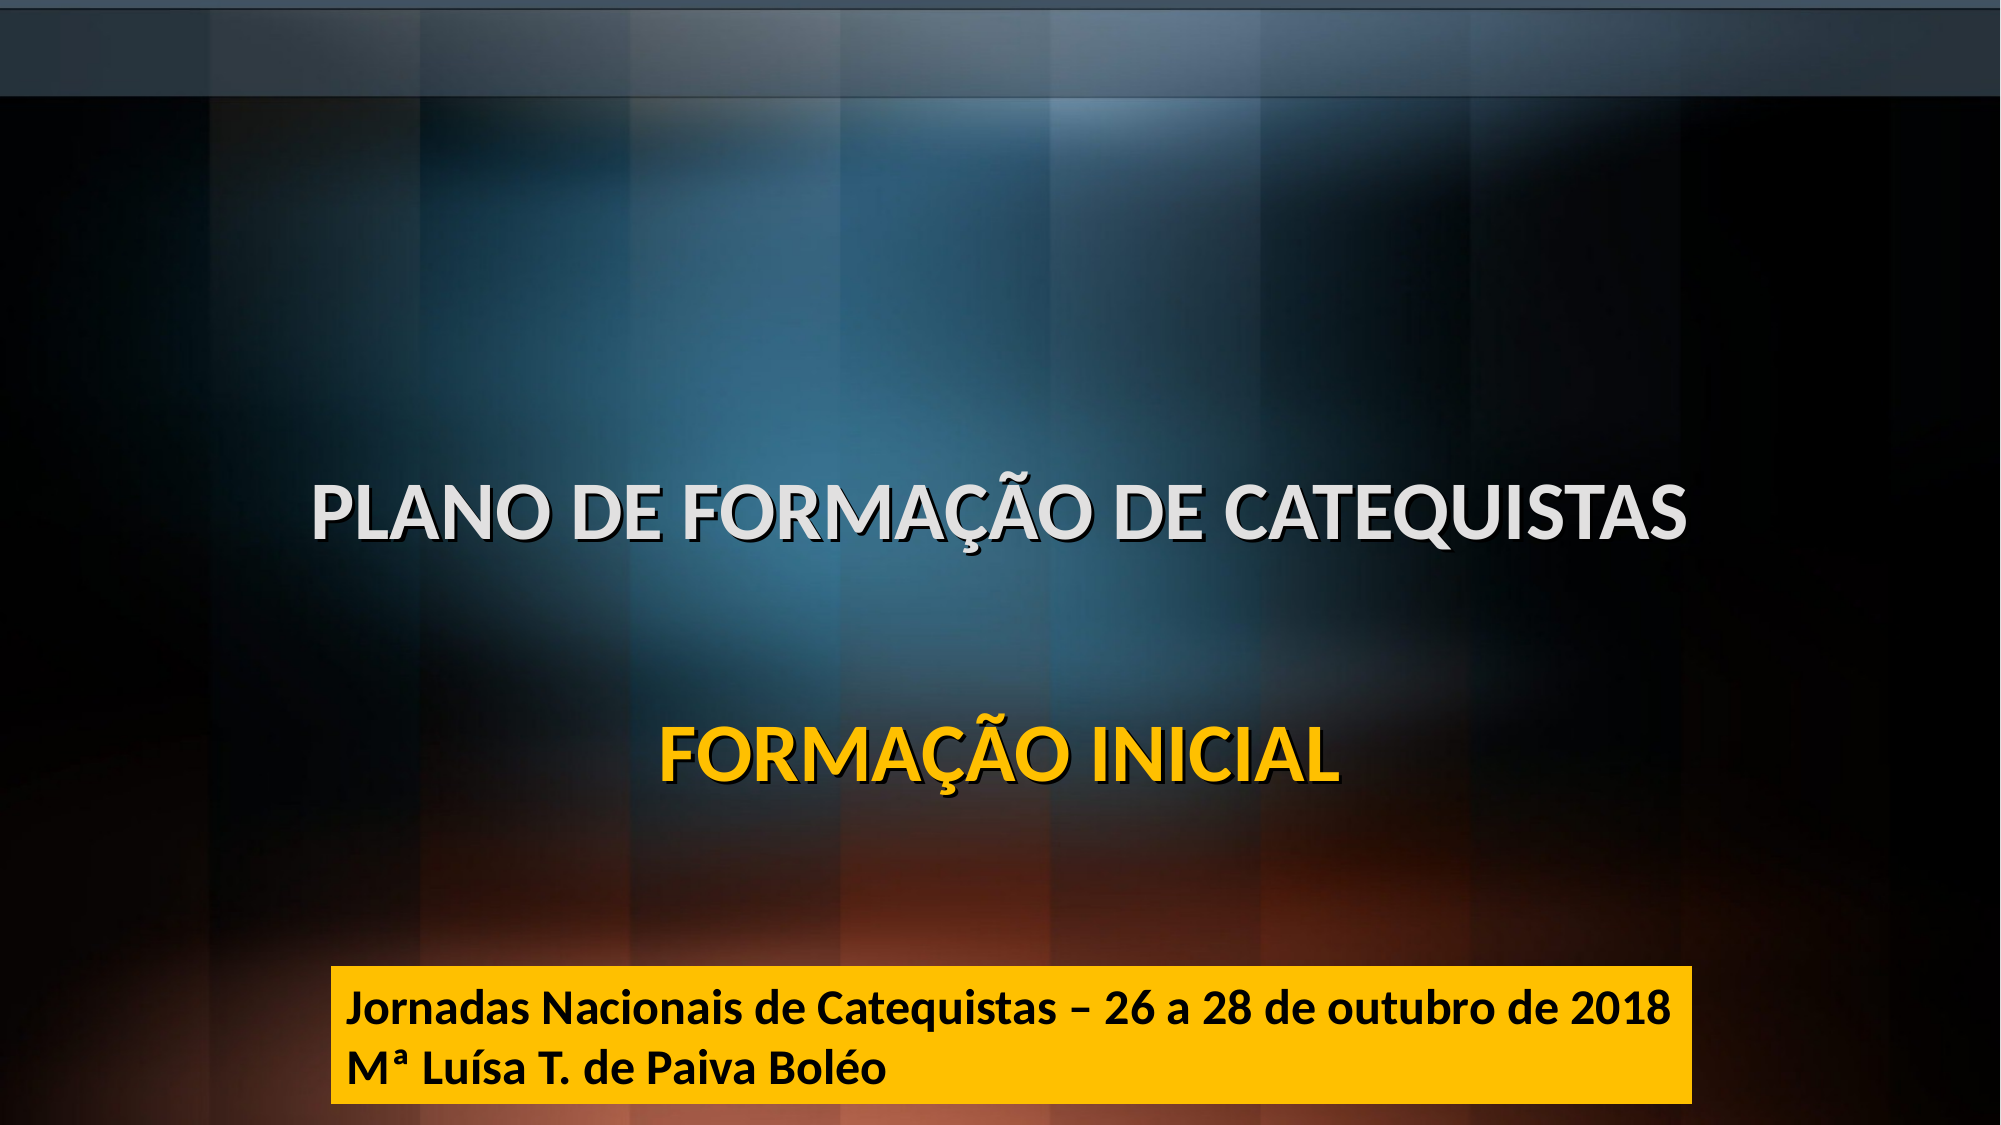

# PLANO DE FORMAÇÃO DE CATEQUISTAS FORMAÇÃO INICIAL
Jornadas Nacionais de Catequistas – 26 a 28 de outubro de 2018
Mª Luísa T. de Paiva Boléo